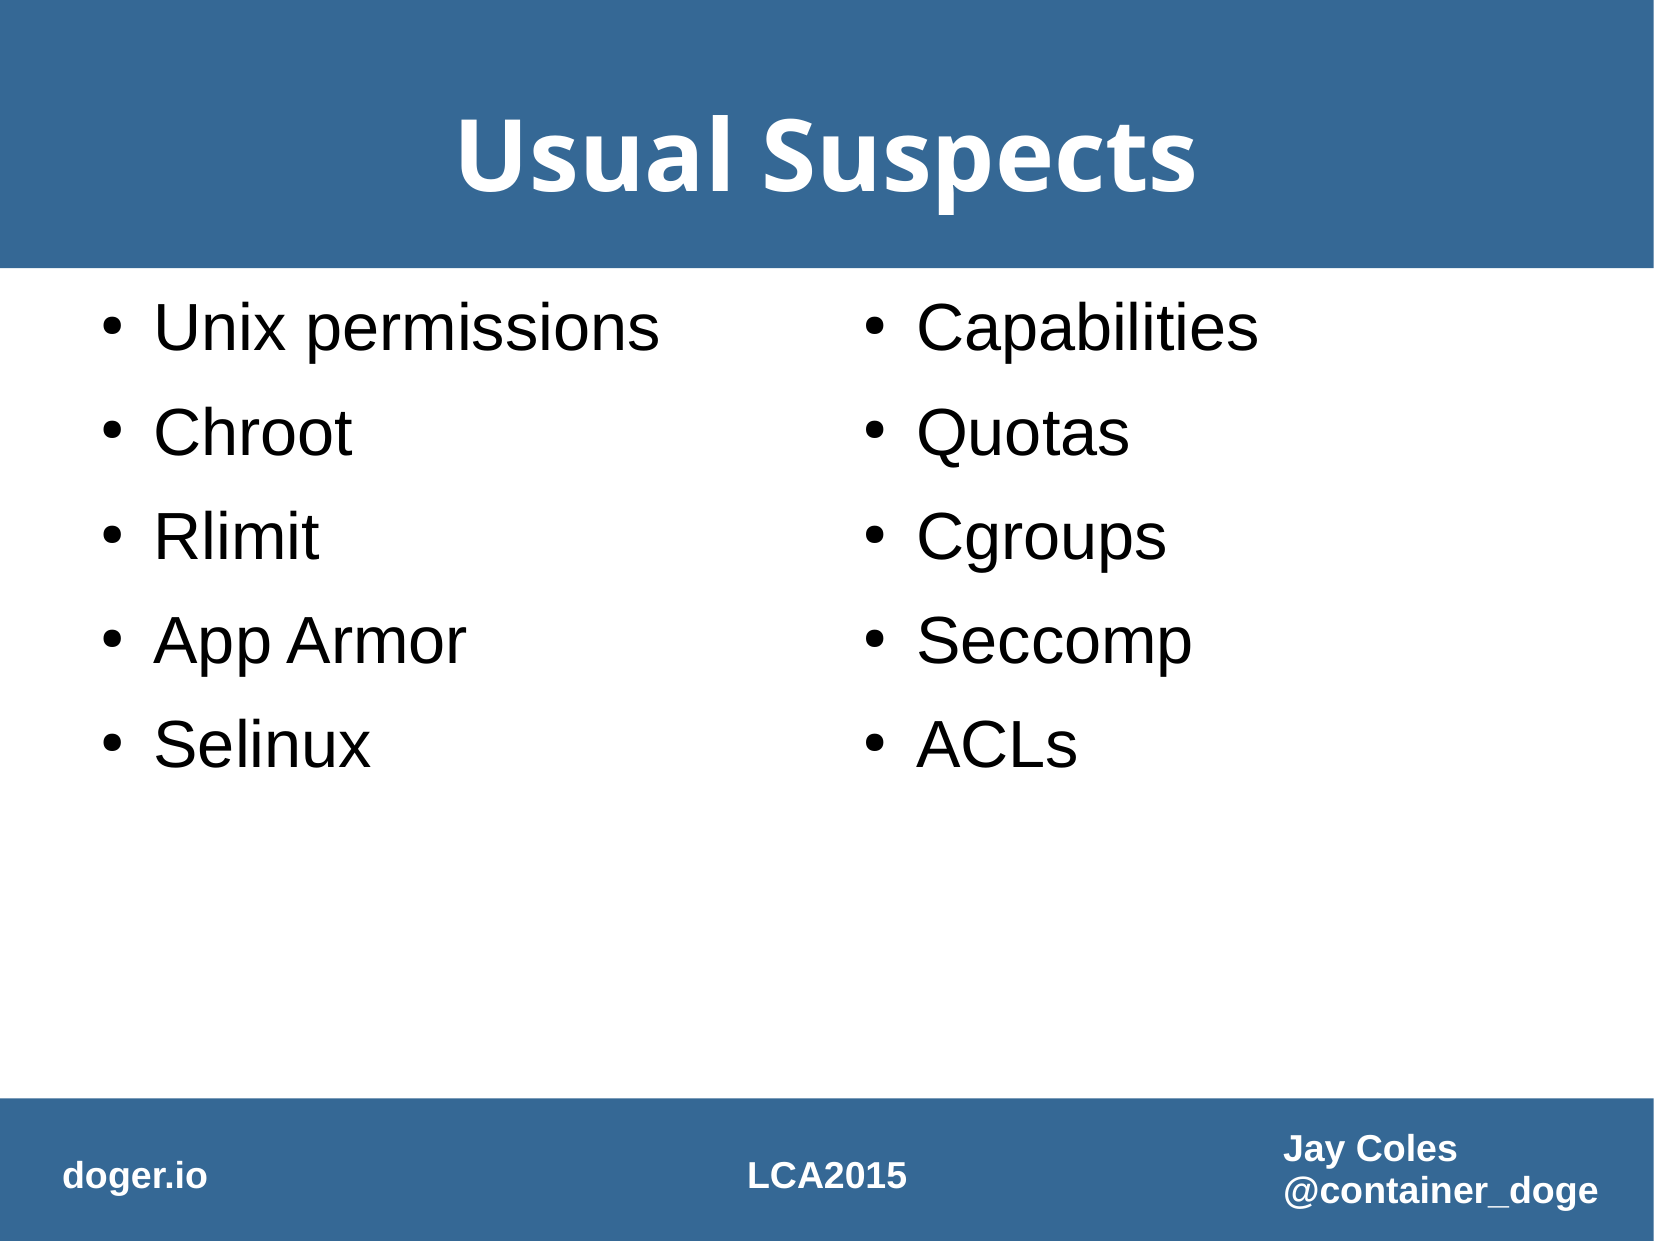

# Usual Suspects
Unix permissions
Chroot
Rlimit
App Armor
Selinux
Capabilities
Quotas
Cgroups
Seccomp
ACLs